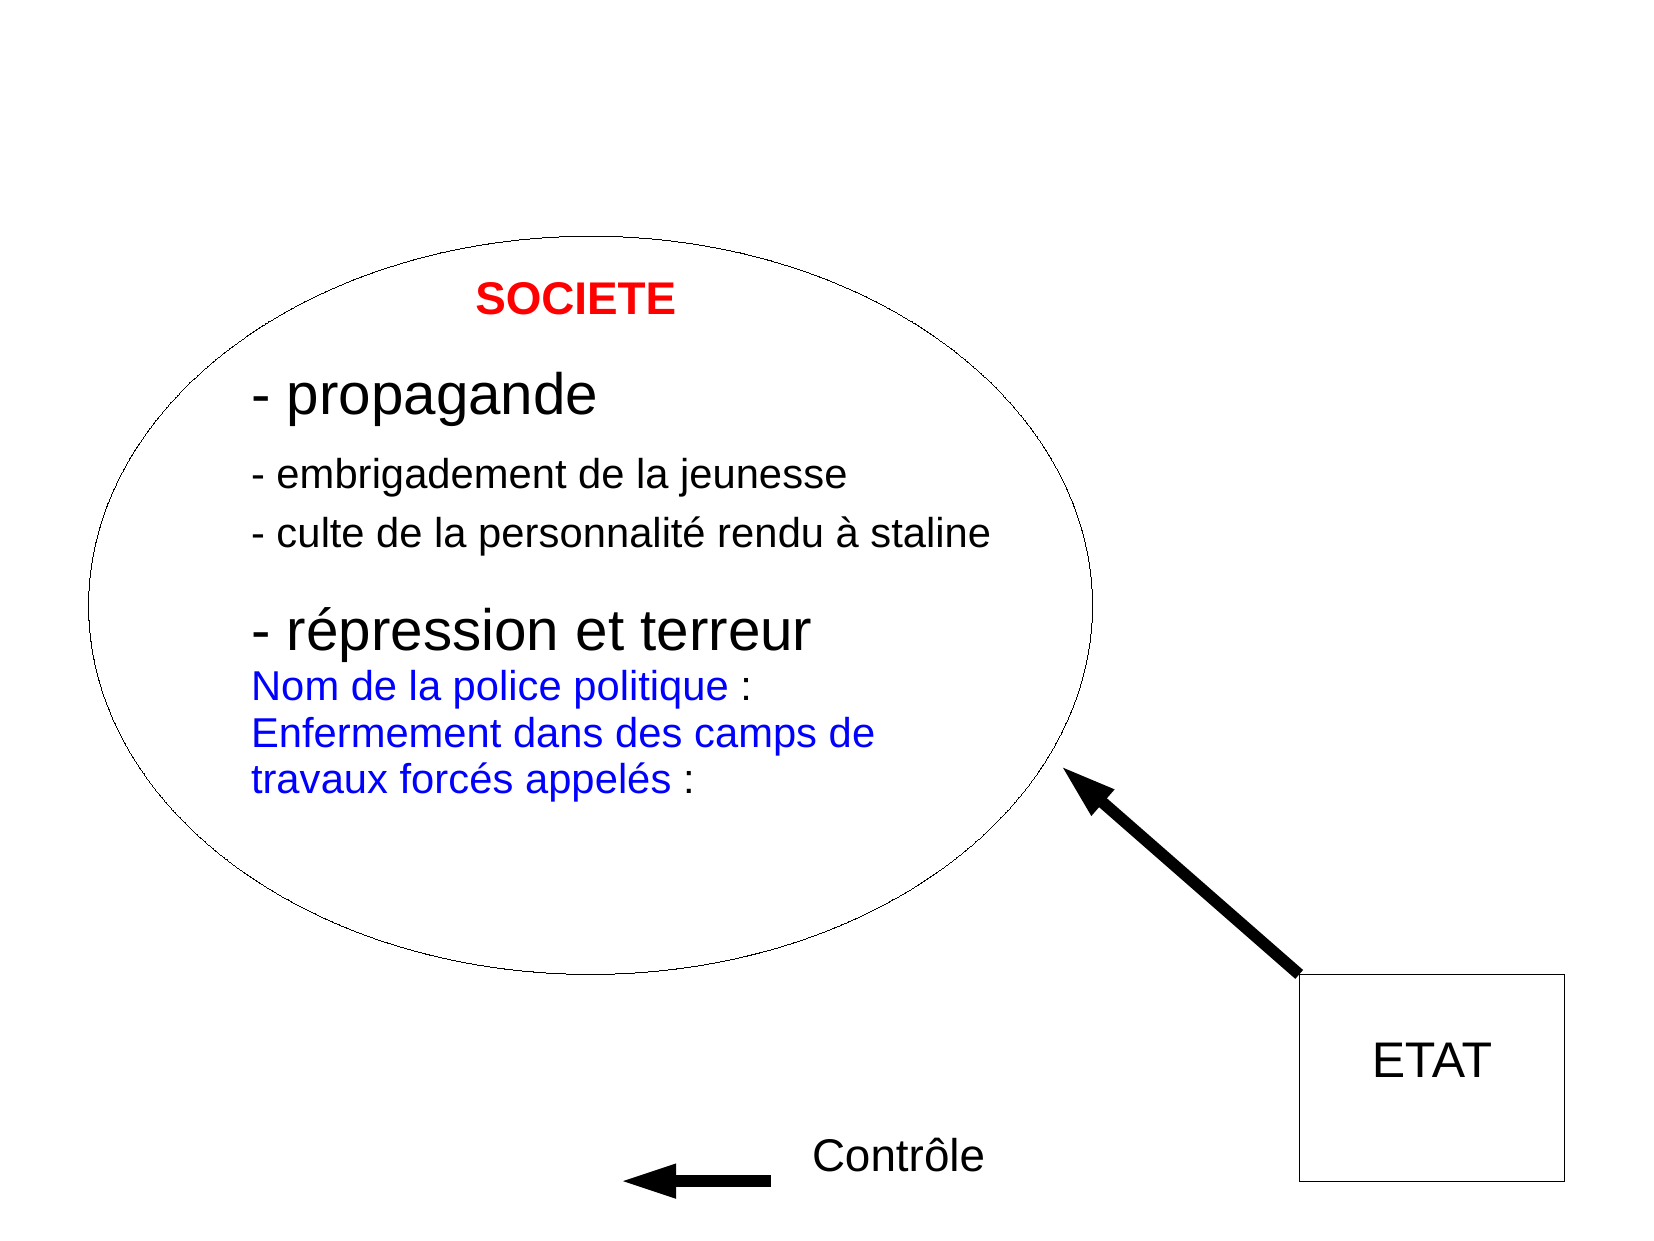

SOCIETE
- propagande
- embrigadement de la jeunesse
- culte de la personnalité rendu à staline
- répression et terreur
Nom de la police politique :
Enfermement dans des camps de travaux forcés appelés :
ETAT
Contrôle